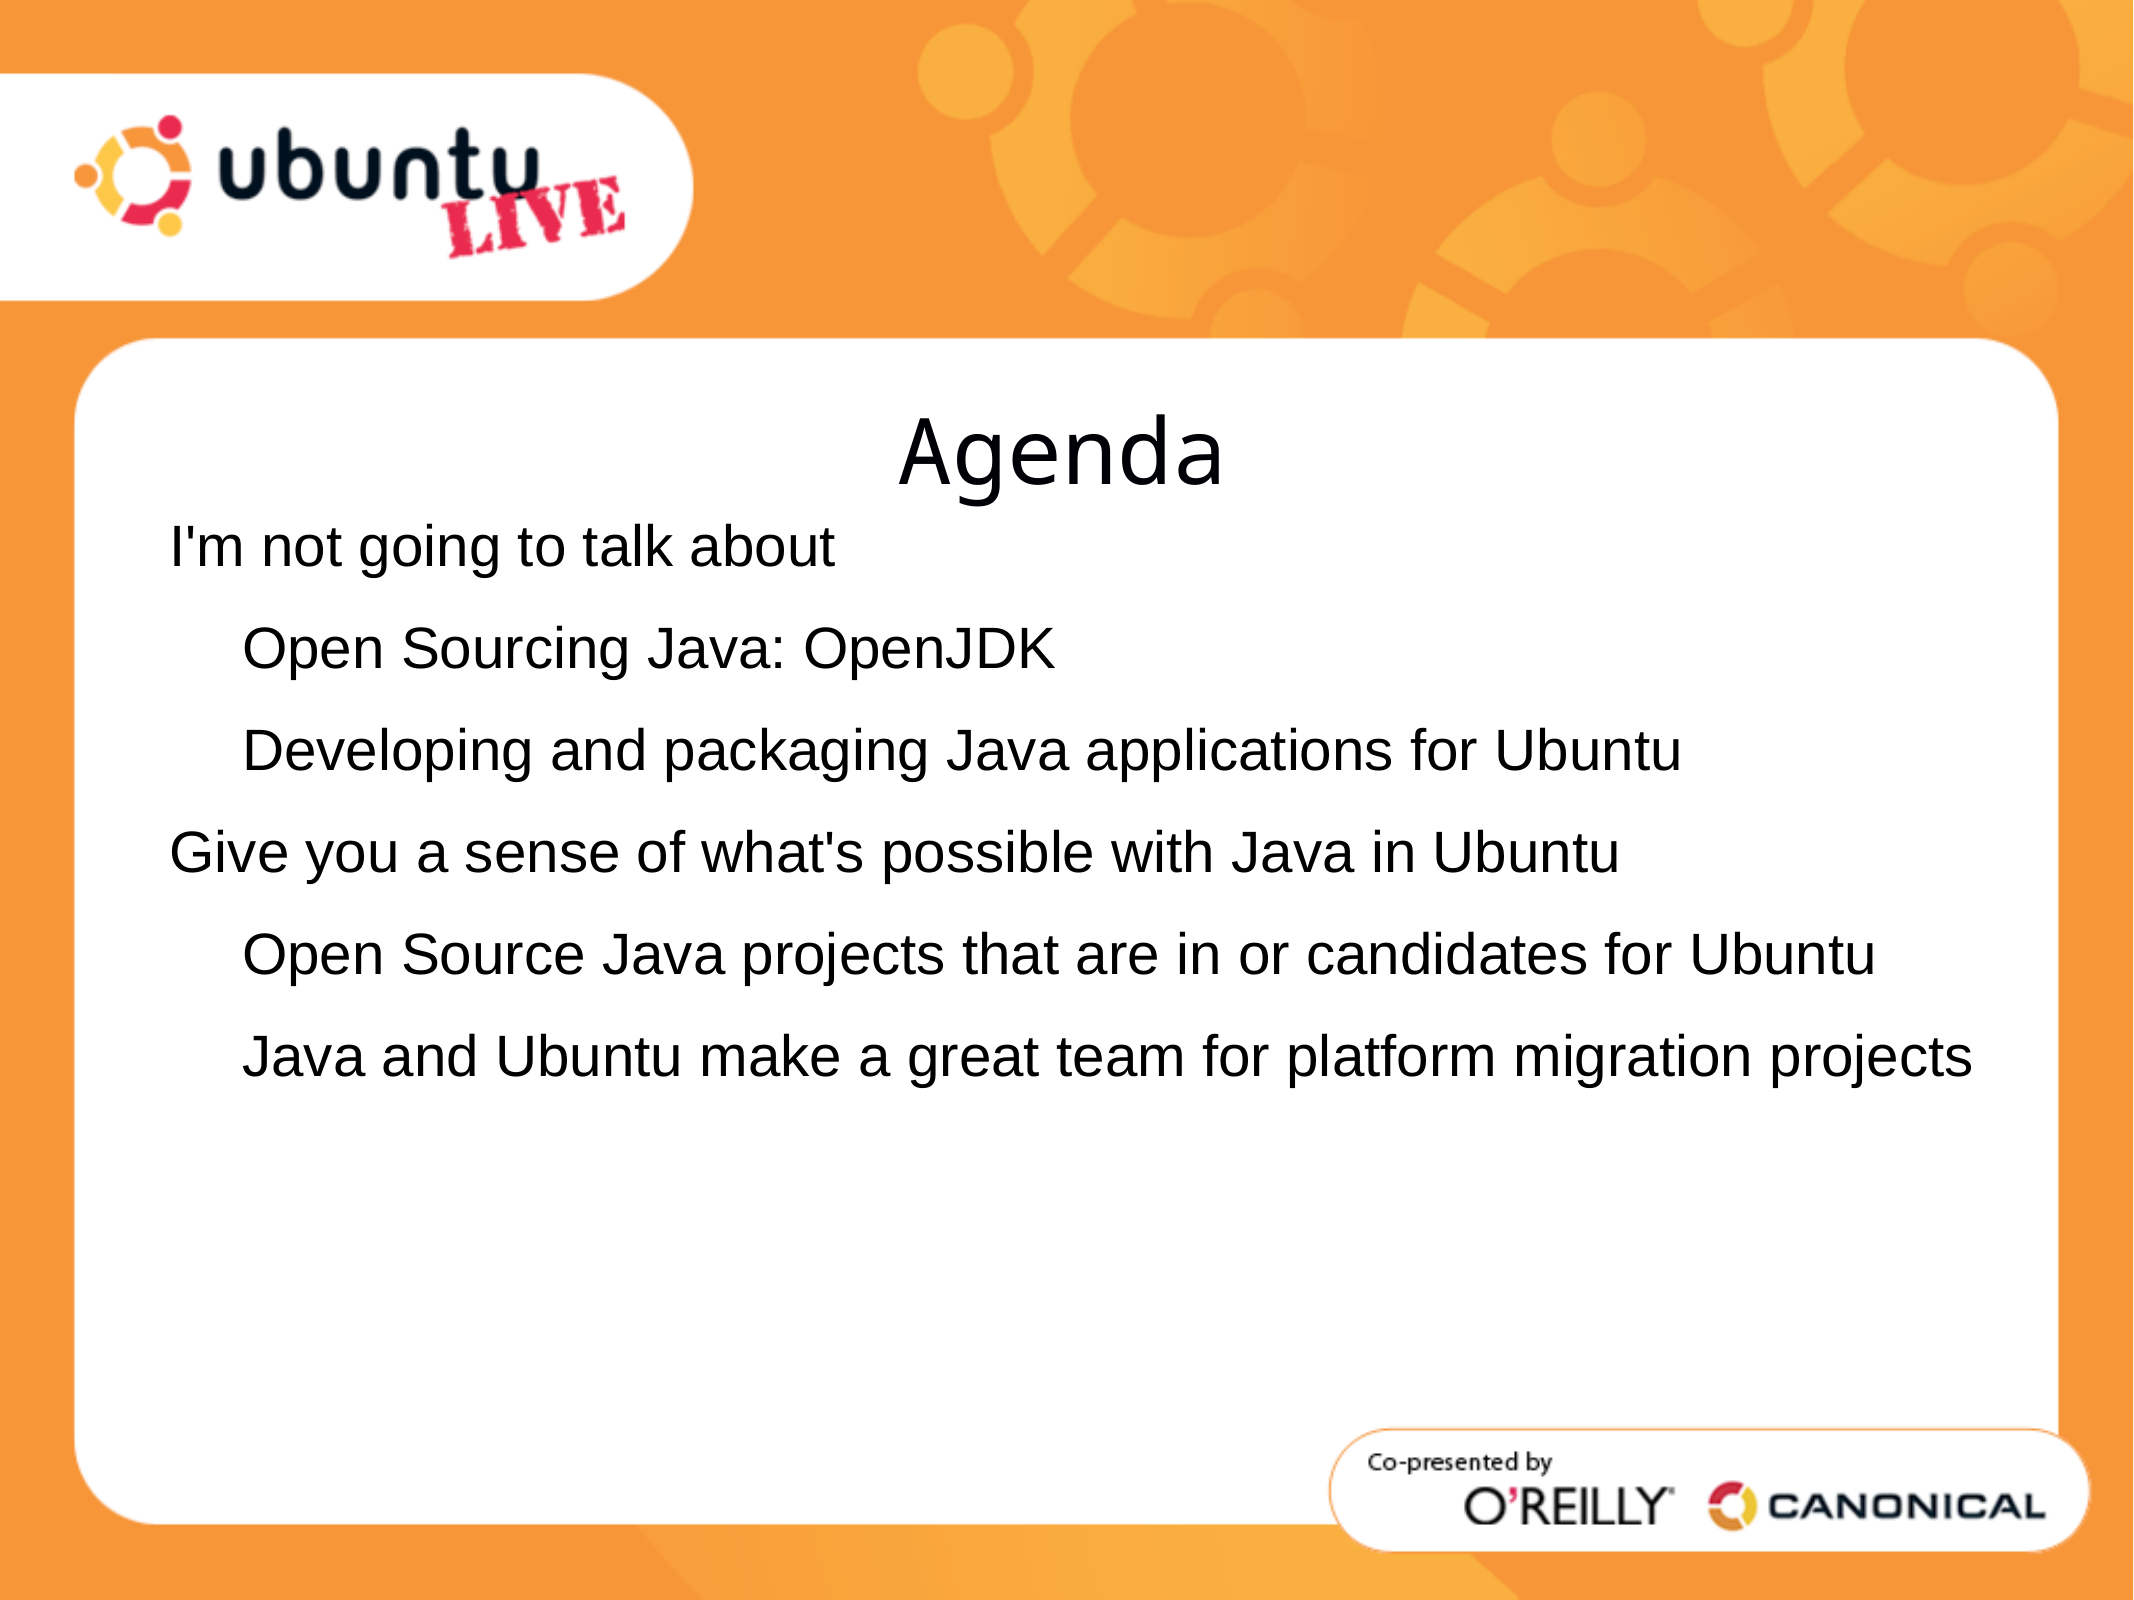

# Agenda
I'm not going to talk about
Open Sourcing Java: OpenJDK
Developing and packaging Java applications for Ubuntu
Give you a sense of what's possible with Java in Ubuntu
Open Source Java projects that are in or candidates for Ubuntu
Java and Ubuntu make a great team for platform migration projects